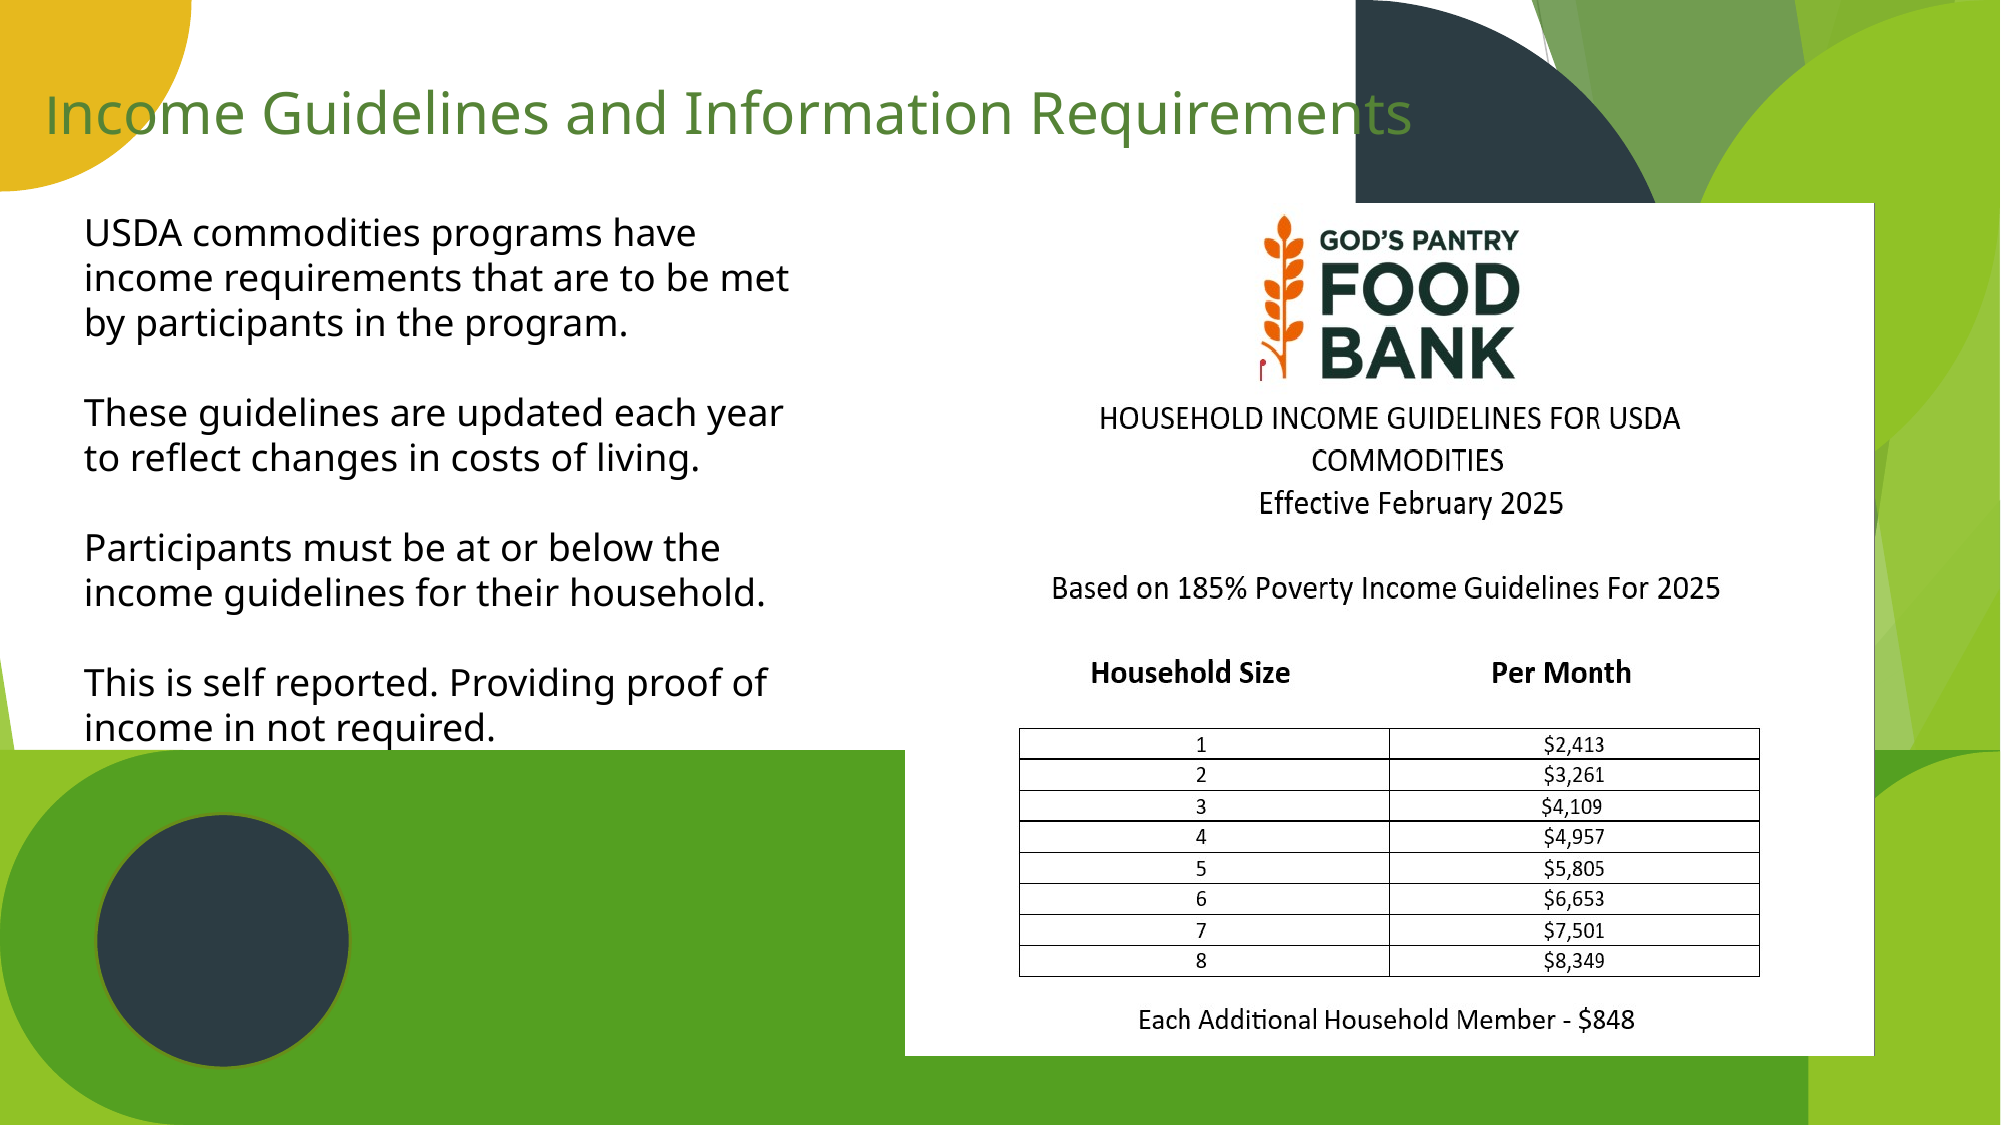

Income Guidelines and Information Requirements
USDA commodities programs have income requirements that are to be met by participants in the program.
These guidelines are updated each year to reflect changes in costs of living.
Participants must be at or below the income guidelines for their household.
This is self reported. Providing proof of income in not required.